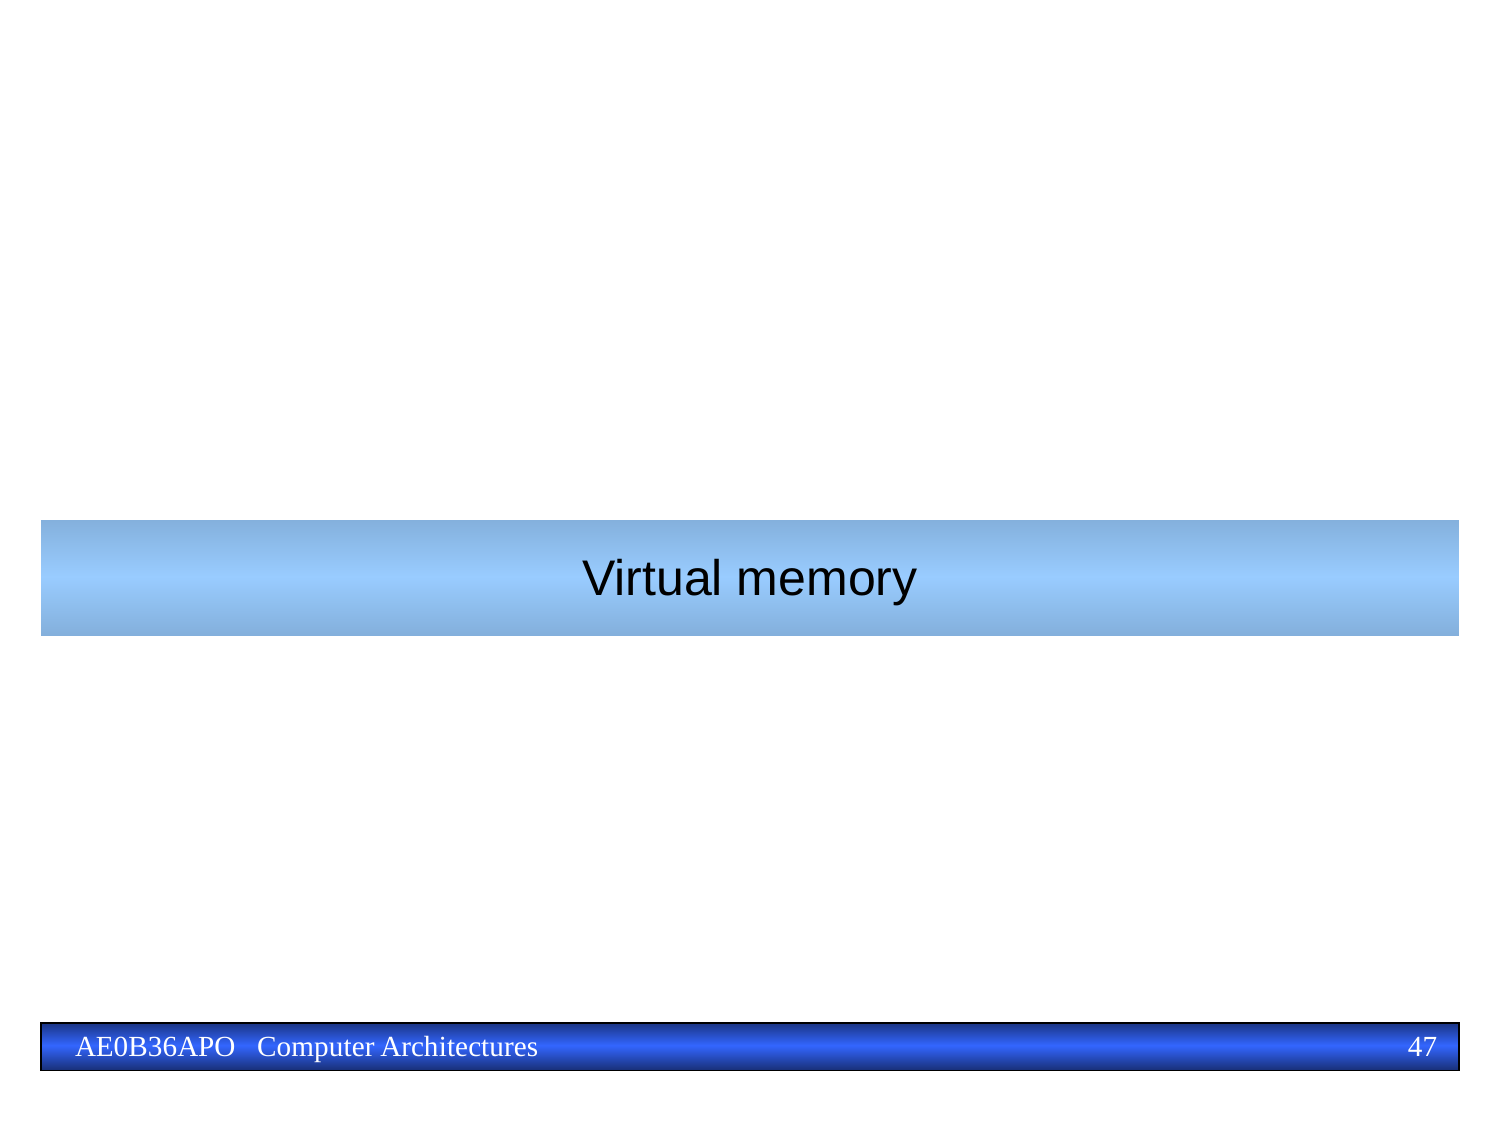

# Virtual memory
AE0B36APO Computer Architectures
47